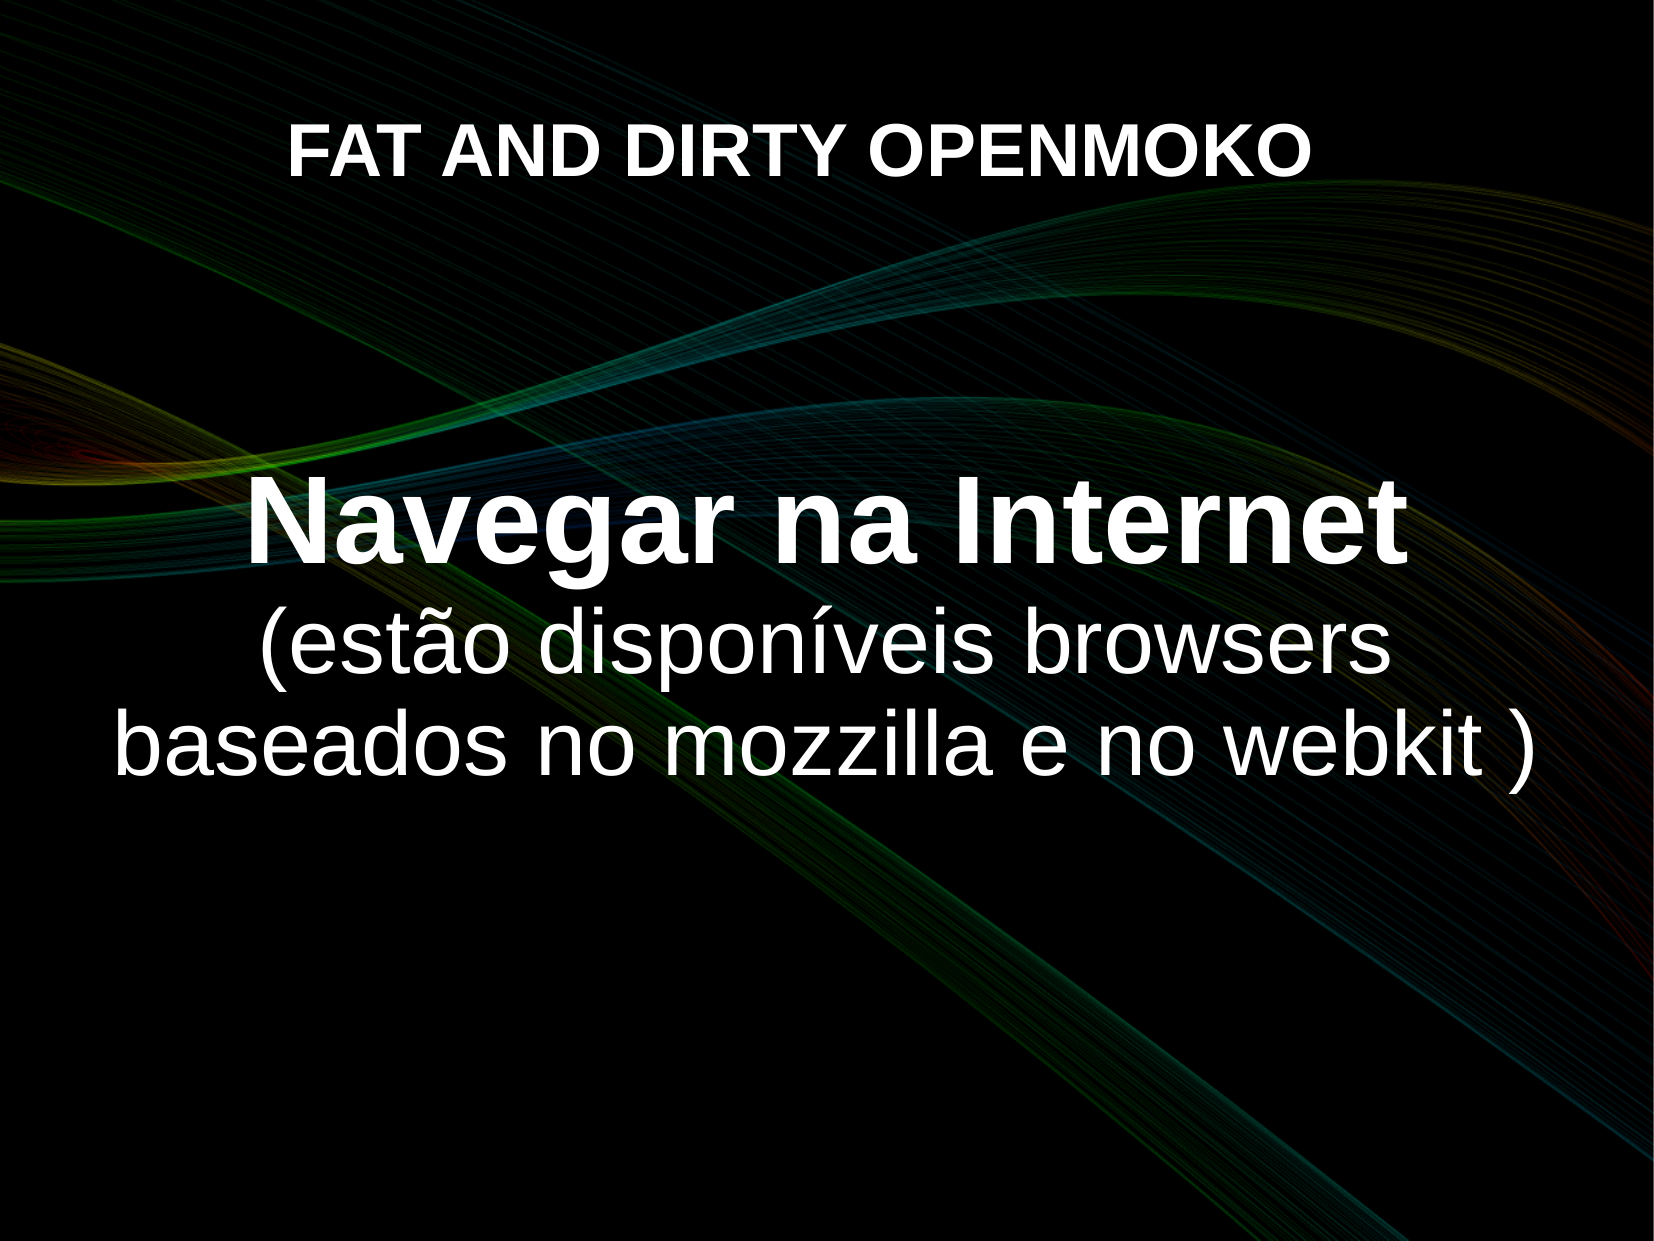

# FAT AND DIRTY OPENMOKO
Navegar na Internet
(estão disponíveis browsers baseados no mozzilla e no webkit )